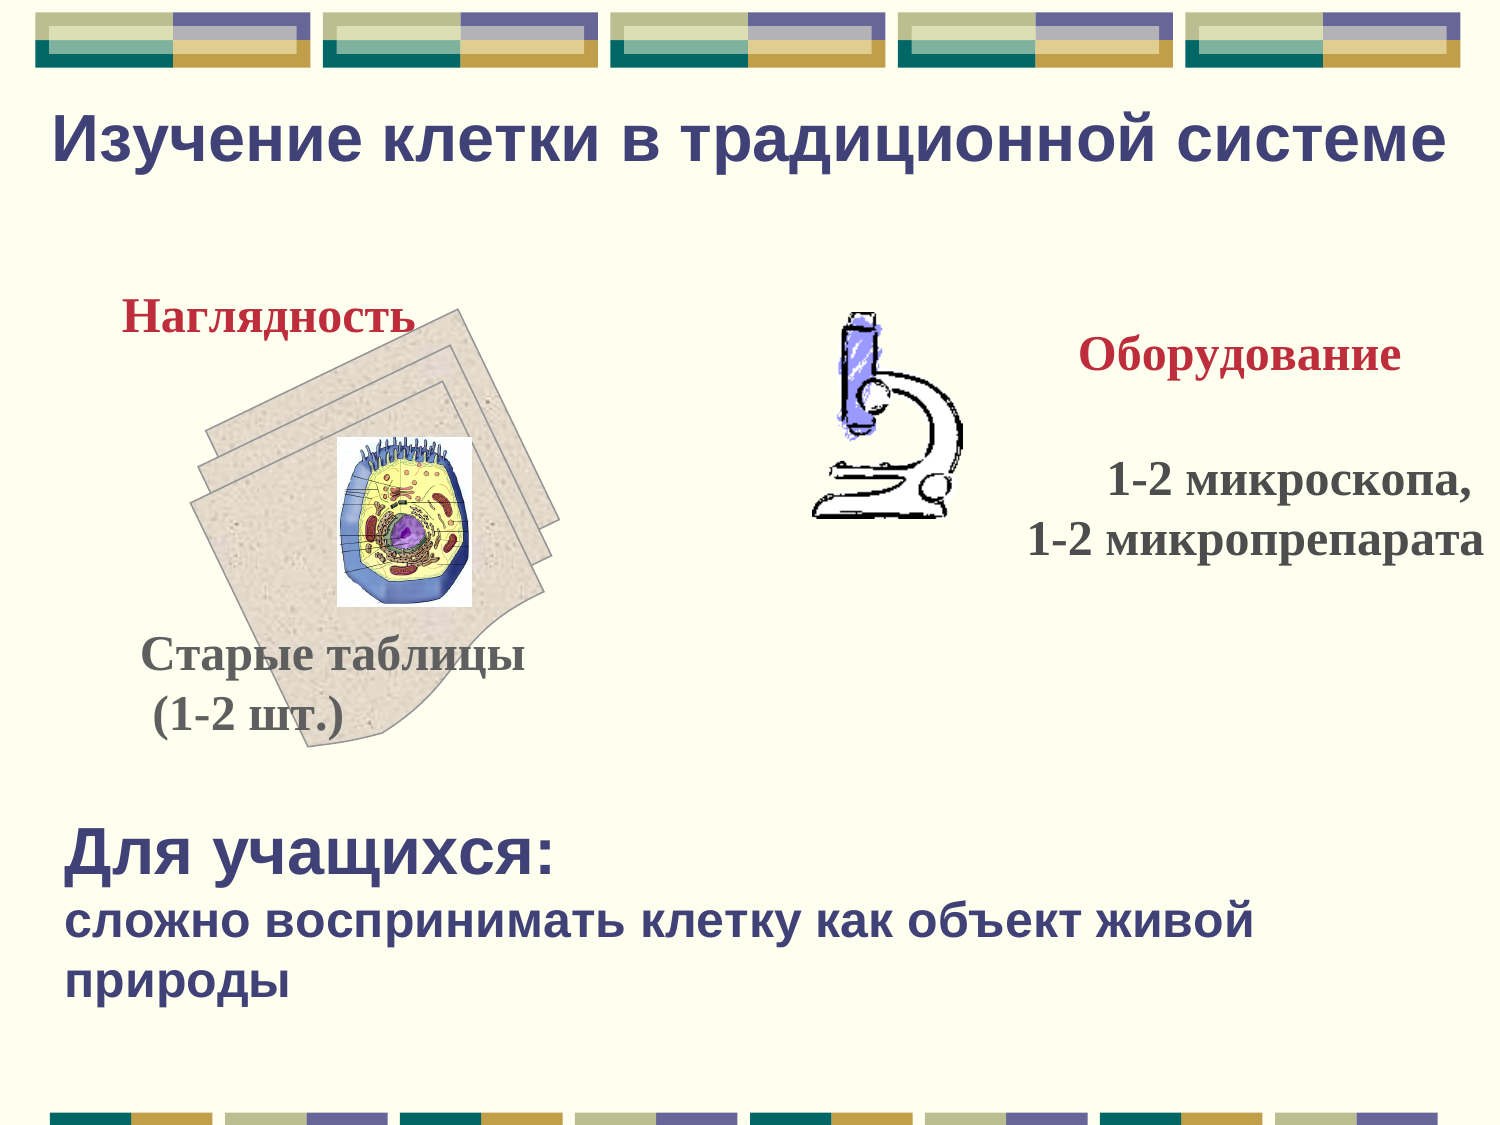

Изучение клетки в традиционной системе
Наглядность
Оборудование
1-2 микроскопа,
1-2 микропрепарата
Старые таблицы
 (1-2 шт.)
Для учащихся:
сложно воспринимать клетку как объект живой природы